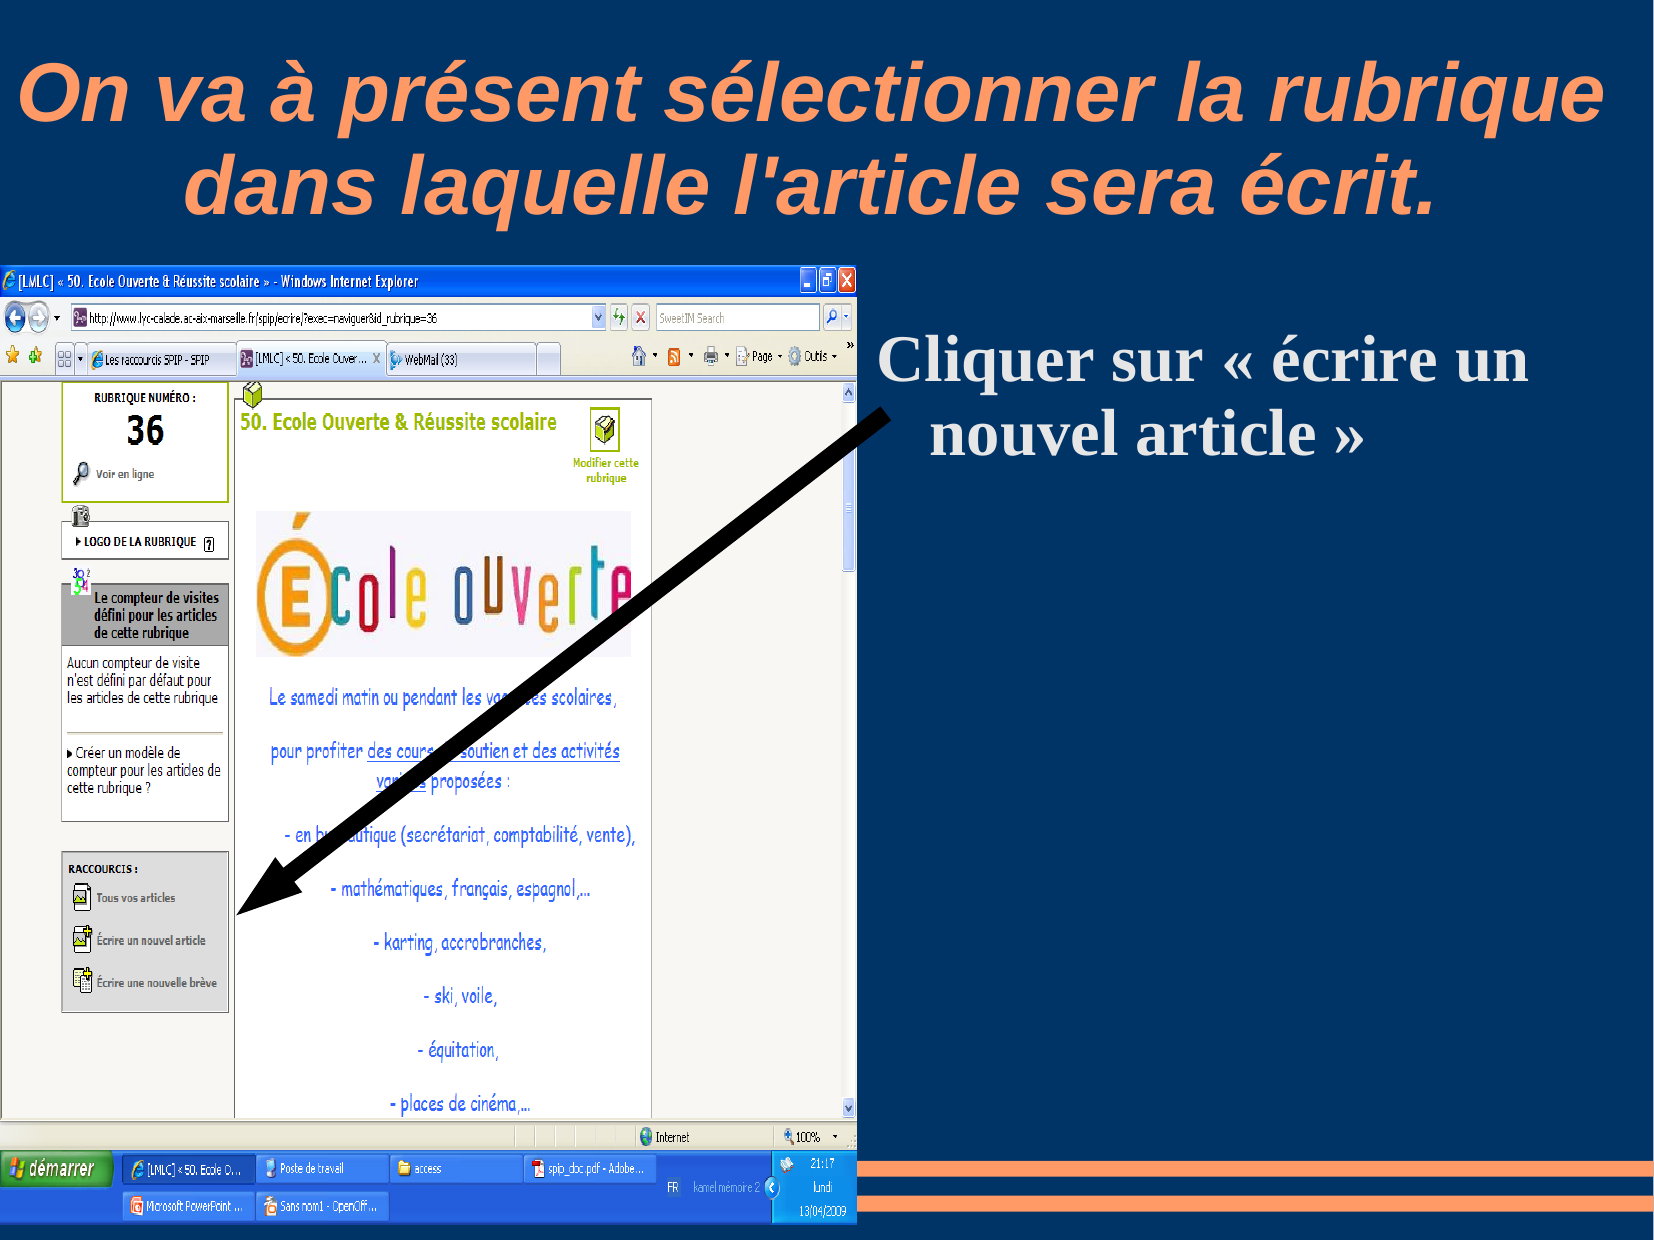

# On va à présent sélectionner la rubrique dans laquelle l'article sera écrit.
Cliquer sur « écrire un nouvel article »